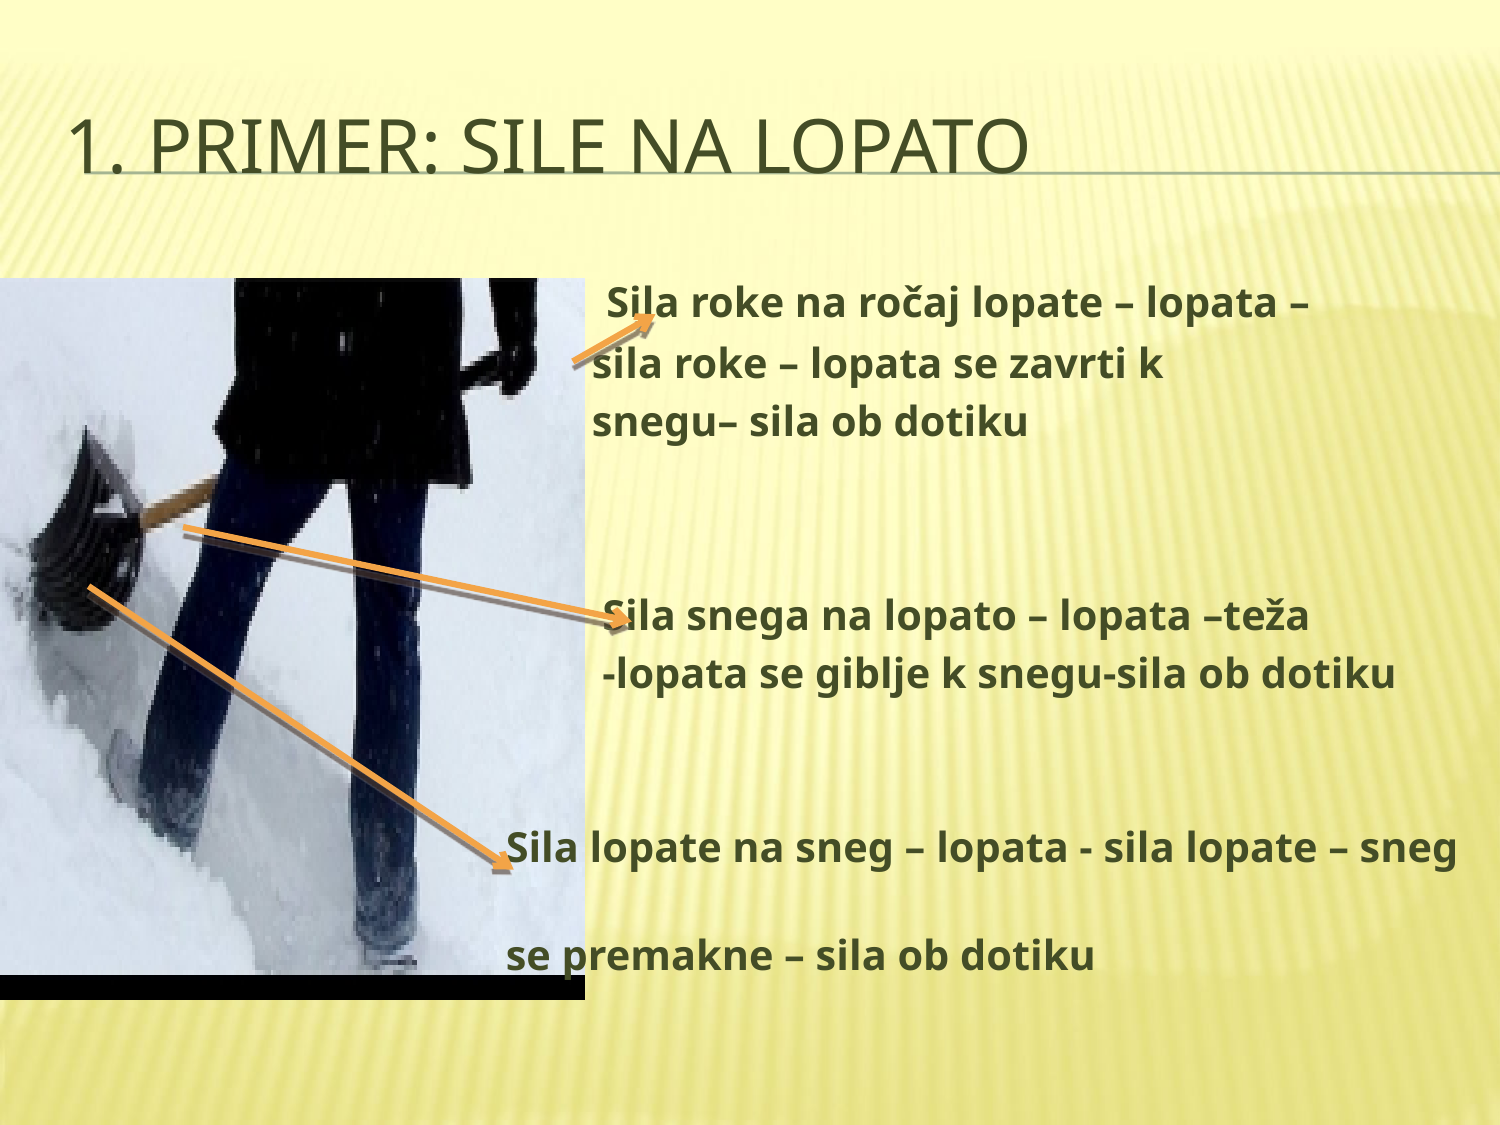

# 1. PRIMER: SILE NA LOPATO
 Sila roke na ročaj lopate – lopata –
 sila roke – lopata se zavrti k
 snegu– sila ob dotiku
 Sila snega na lopato – lopata –teža
 -lopata se giblje k snegu-sila ob dotiku
 Sila lopate na sneg – lopata - sila lopate – sneg
 se premakne – sila ob dotiku